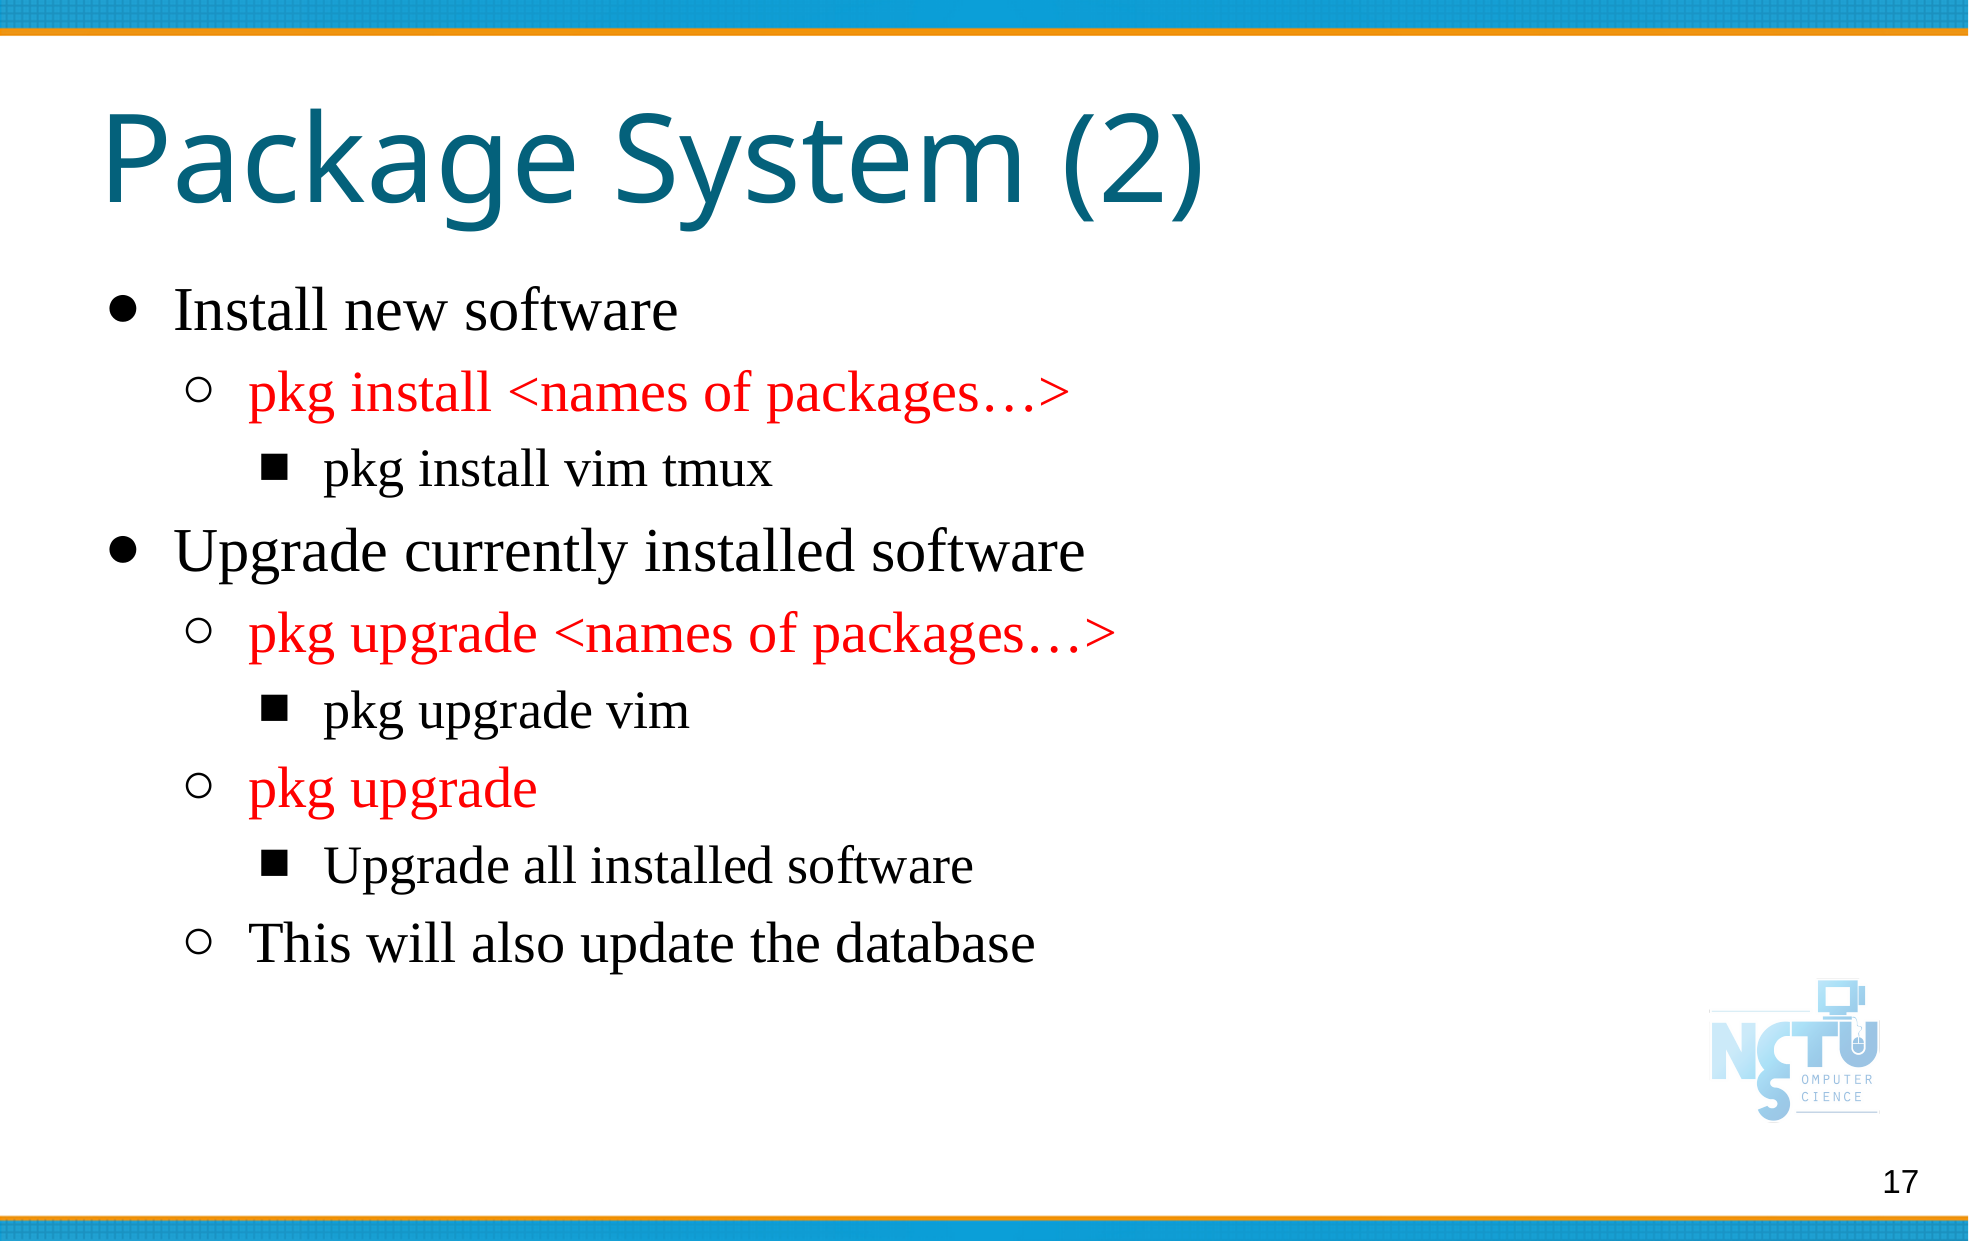

# Package System (2)
Install new software
pkg install <names of packages…>
pkg install vim tmux
Upgrade currently installed software
pkg upgrade <names of packages…>
pkg upgrade vim
pkg upgrade
Upgrade all installed software
This will also update the database